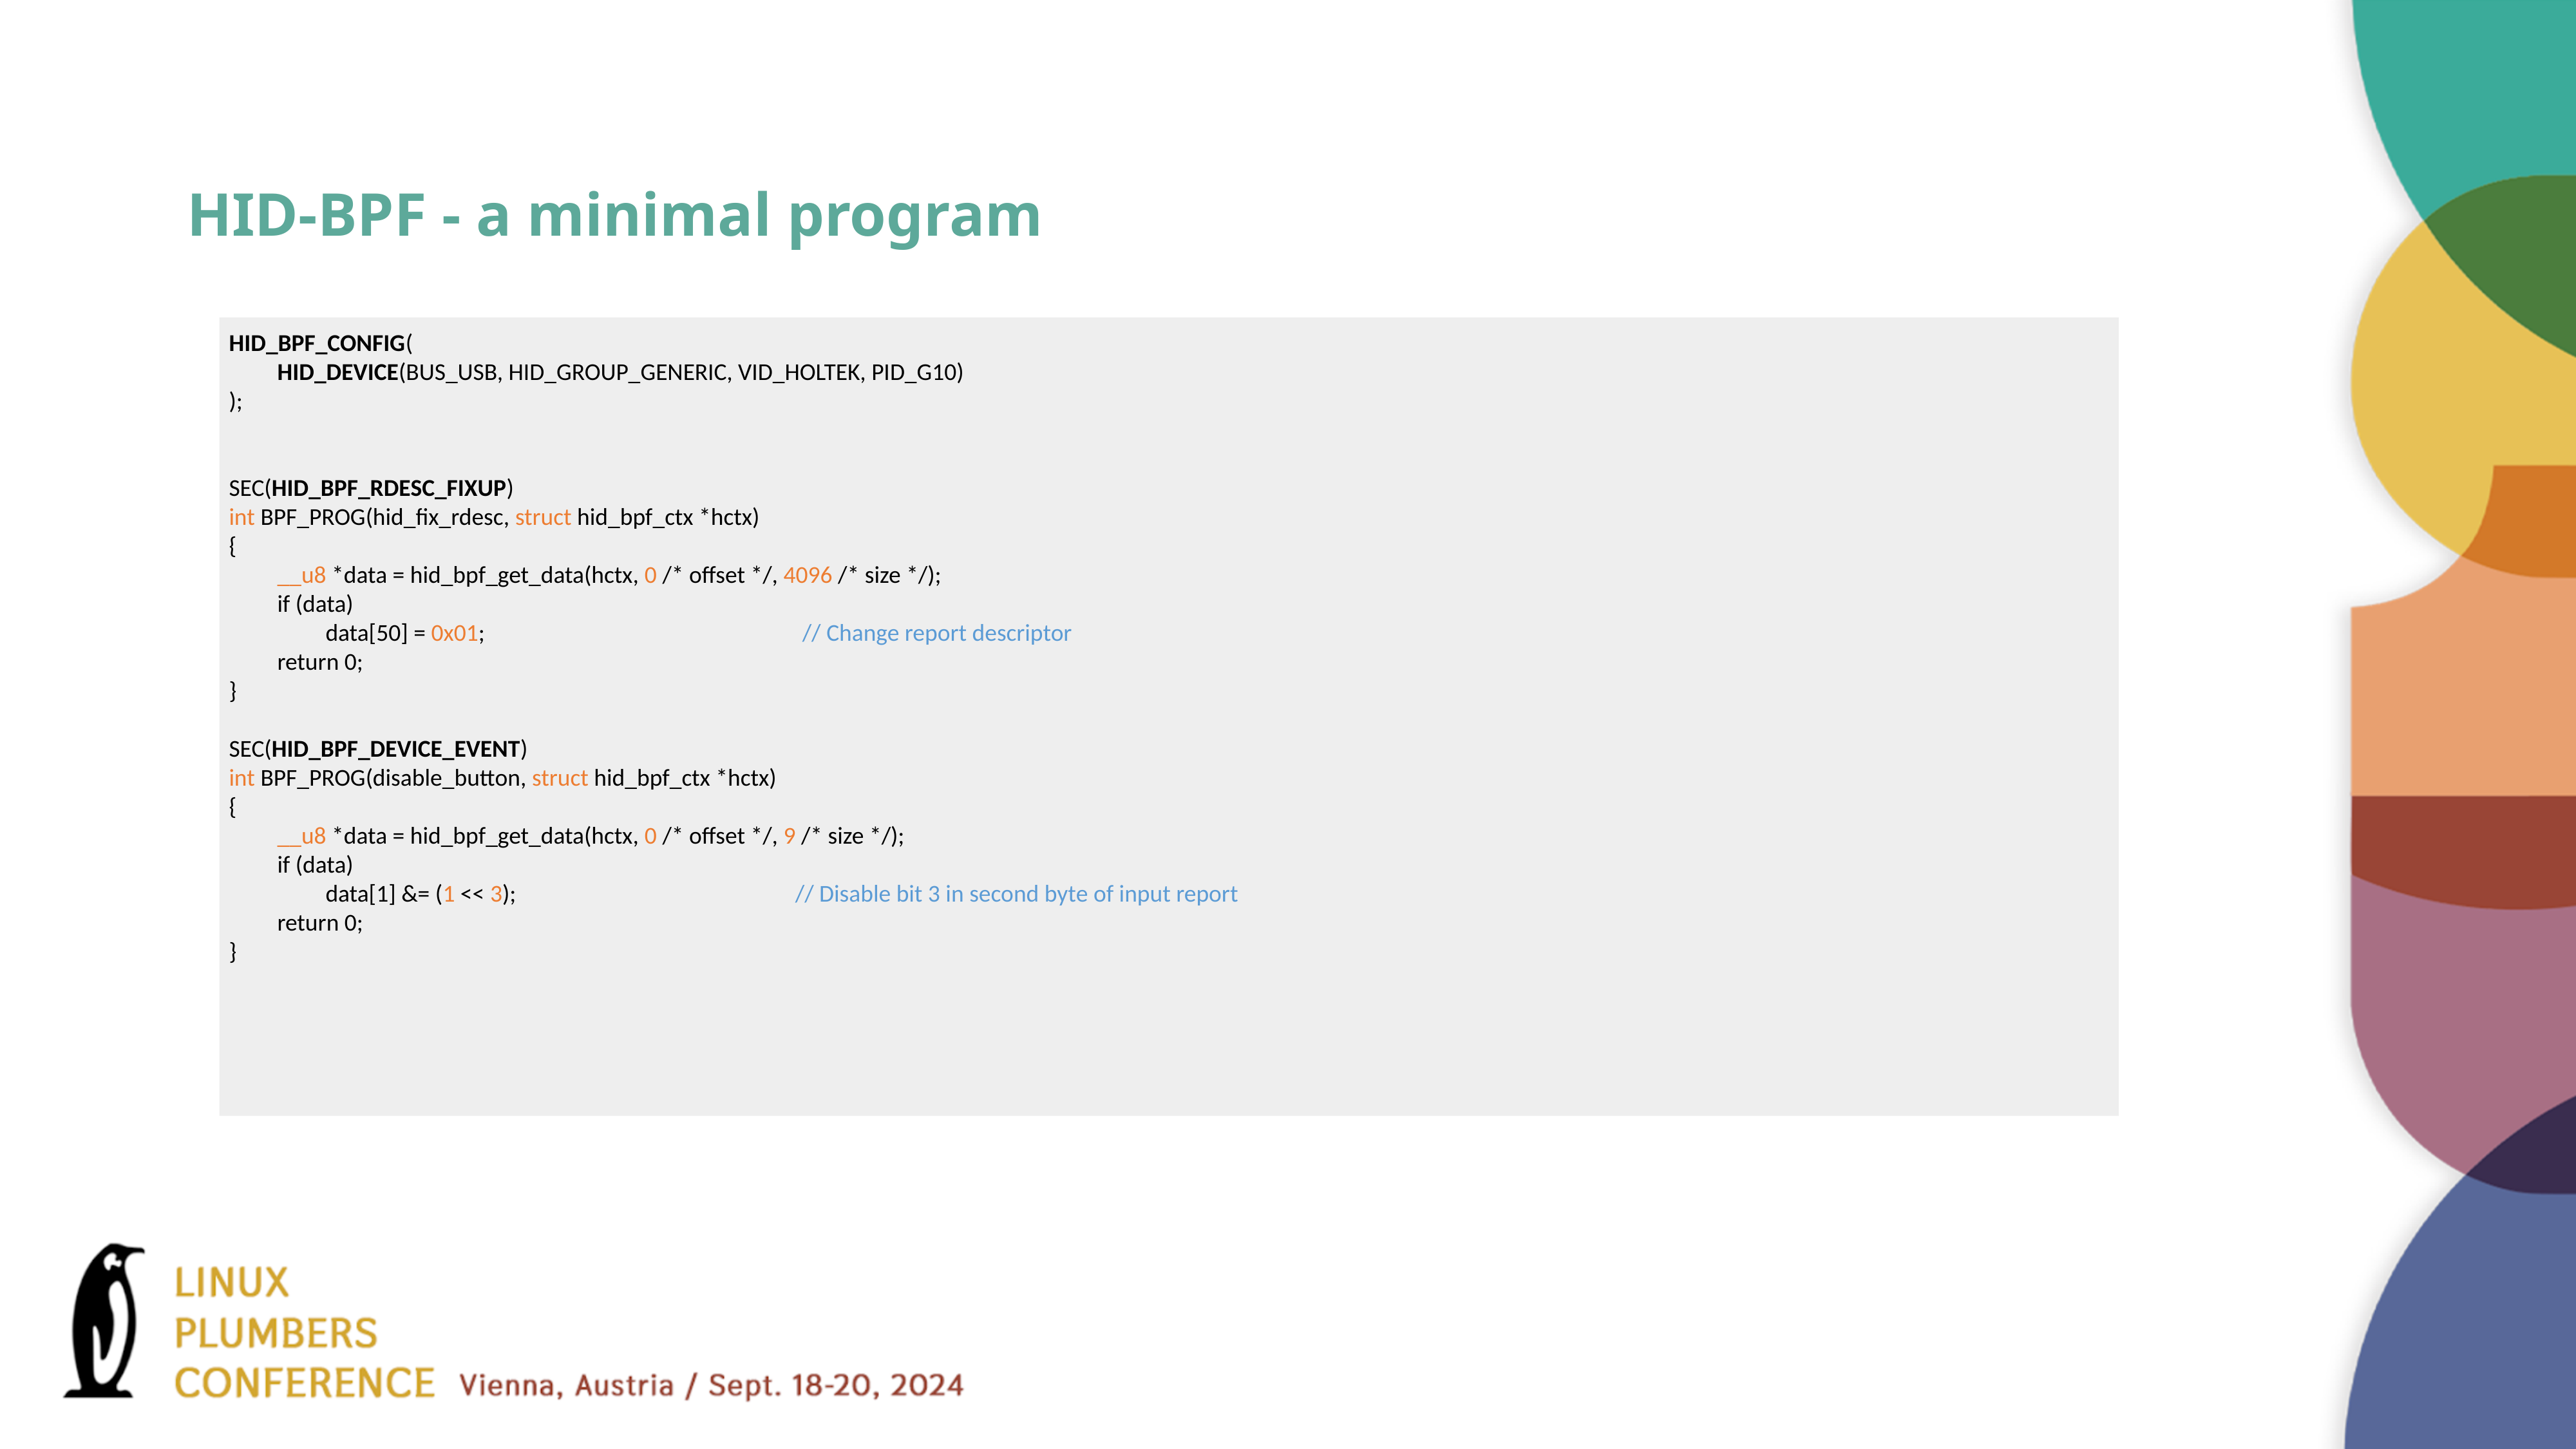

# HID-BPF - a minimal program
HID_BPF_CONFIG(
	HID_DEVICE(BUS_USB, HID_GROUP_GENERIC, VID_HOLTEK, PID_G10)
);
SEC(HID_BPF_RDESC_FIXUP)
int BPF_PROG(hid_fix_rdesc, struct hid_bpf_ctx *hctx)
{
	__u8 *data = hid_bpf_get_data(hctx, 0 /* offset */, 4096 /* size */);
	if (data)
 	data[50] = 0x01; // Change report descriptor
	return 0;
}
SEC(HID_BPF_DEVICE_EVENT)
int BPF_PROG(disable_button, struct hid_bpf_ctx *hctx)
{
	__u8 *data = hid_bpf_get_data(hctx, 0 /* offset */, 9 /* size */);
	if (data)
		data[1] &= (1 << 3); // Disable bit 3 in second byte of input report
	return 0;
}